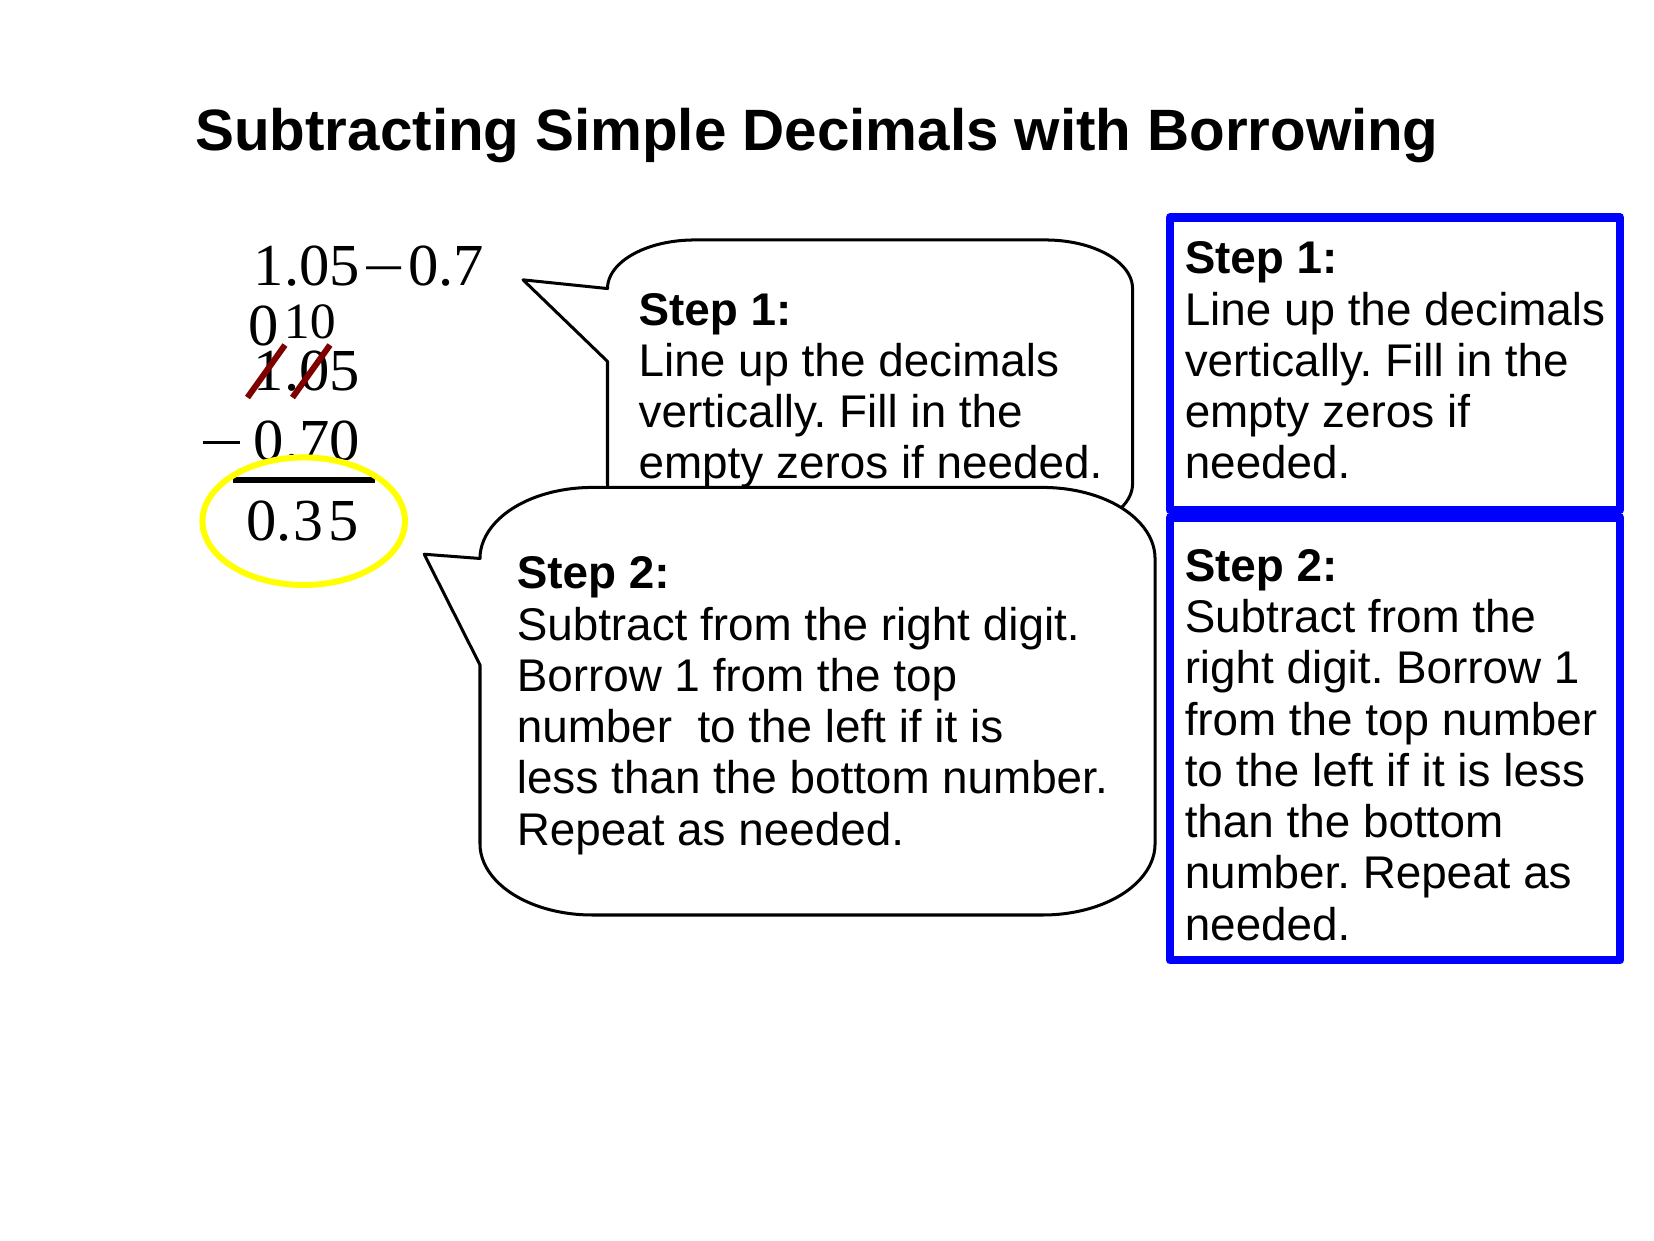

Subtracting Simple Decimals with Borrowing
Step 1:
Line up the decimals vertically. Fill in the empty zeros if needed.
Step 2:
Subtract from the right digit. Borrow 1 from the top number to the left if it is less than the bottom number. Repeat as needed.
Step 1:
Line up the decimals
vertically. Fill in the
empty zeros if needed.
Step 2:
Subtract from the right digit.
Borrow 1 from the top
number to the left if it is
less than the bottom number.
Repeat as needed.